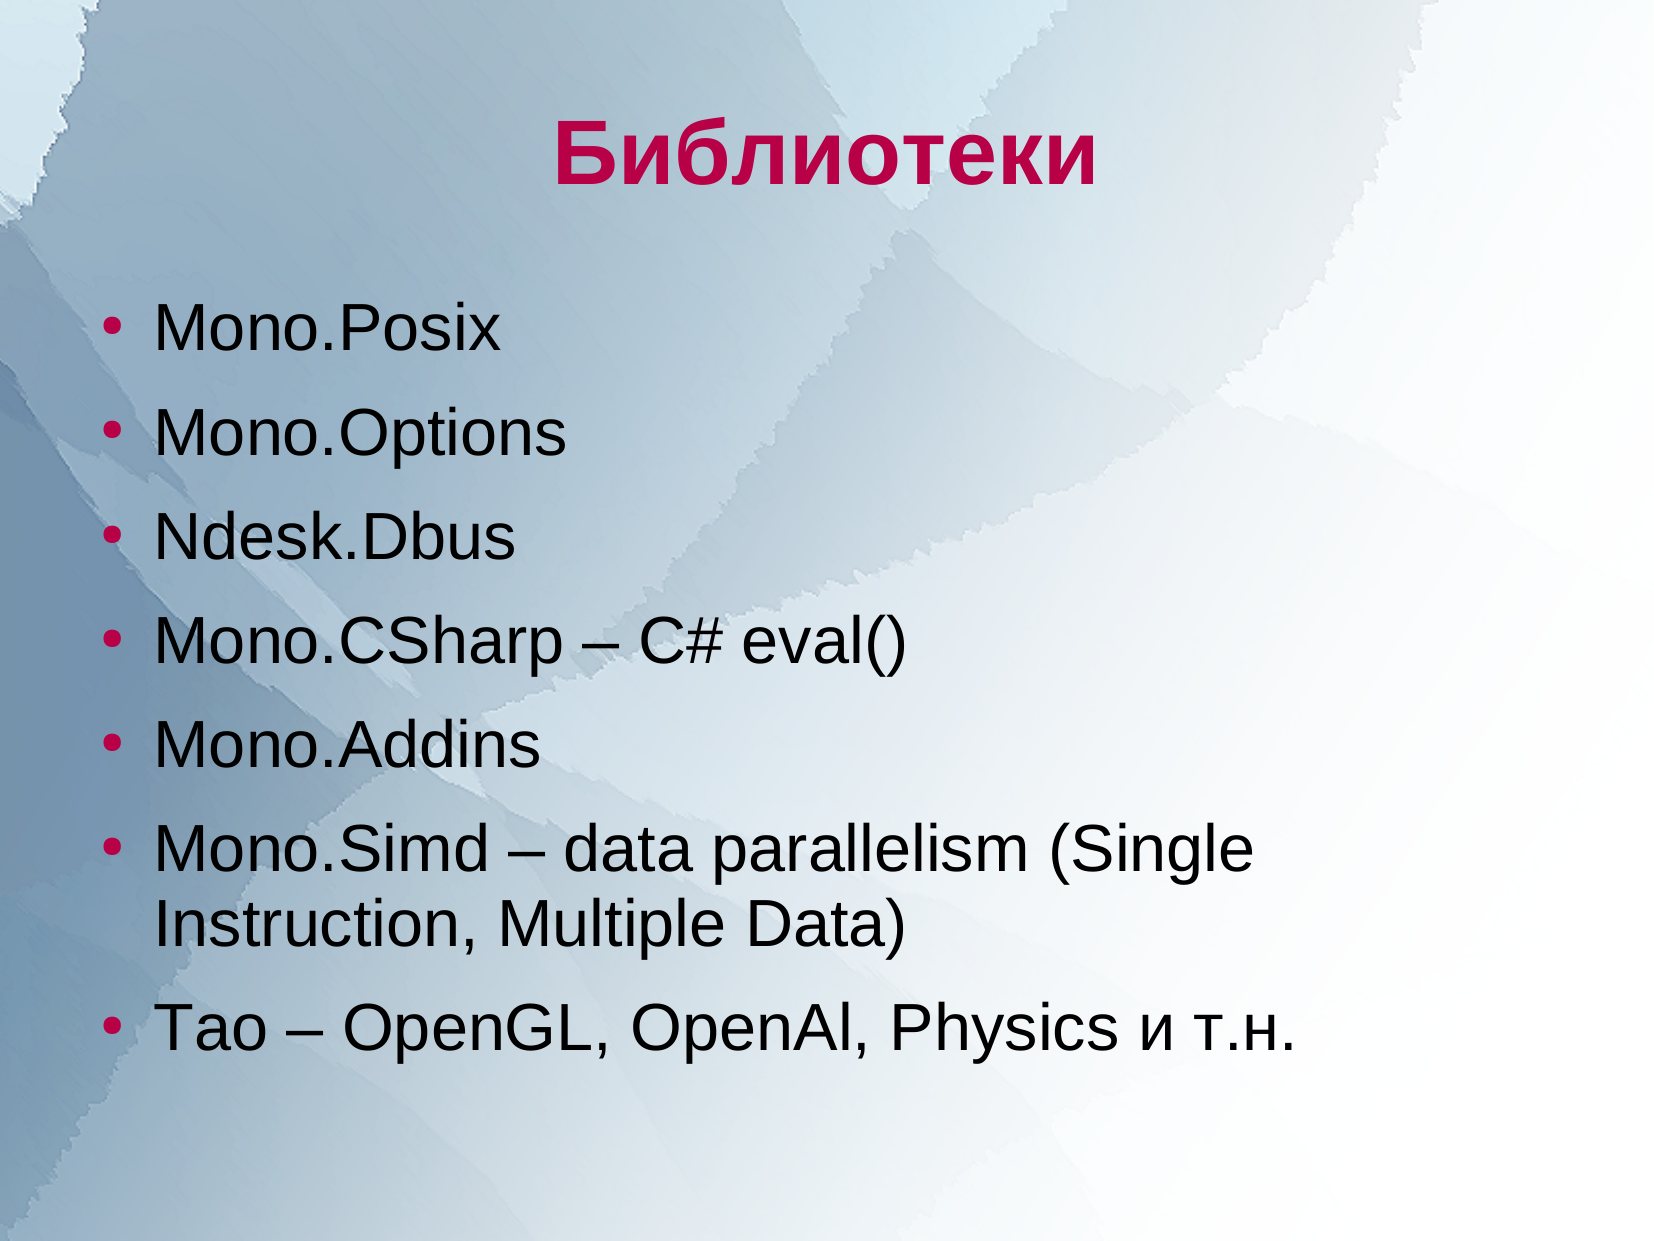

# Библиотеки
Mono.Posix
Mono.Options
Ndesk.Dbus
Mono.CSharp – C# eval()
Mono.Addins
Mono.Simd – data parallelism (Single Instruction, Multiple Data)
Tao – OpenGL, OpenAl, Physics и т.н.